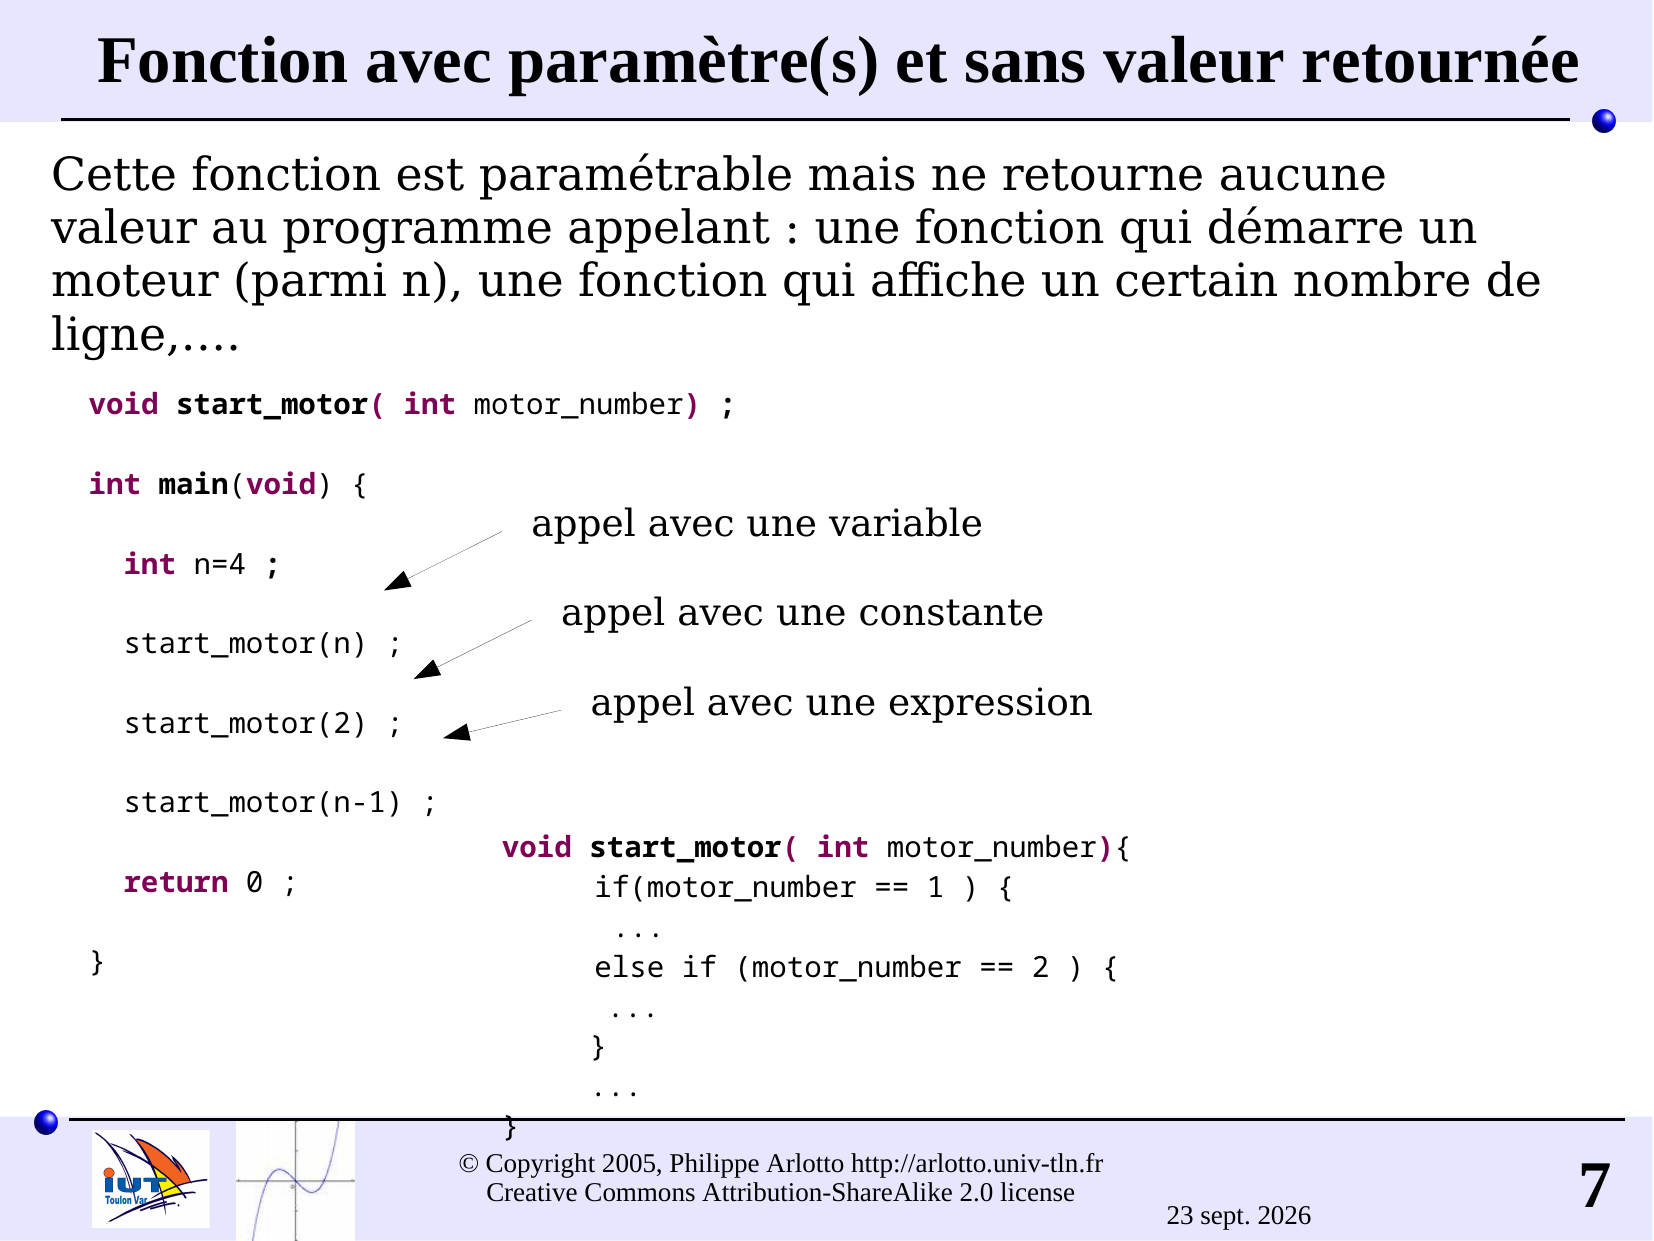

# Fonction avec paramètre(s) et sans valeur retournée
Cette fonction est paramétrable mais ne retourne aucune
valeur au programme appelant : une fonction qui démarre un
moteur (parmi n), une fonction qui affiche un certain nombre de
ligne,….
void start_motor( int motor_number) ;
int main(void) {
 int n=4 ;
 start_motor(n) ;
 start_motor(2) ;
 start_motor(n-1) ;
 return 0 ;
}
appel avec une variable
appel avec une constante
appel avec une expression
void start_motor( int motor_number){
	 if(motor_number == 1 ) {
 	 ...
	 else if (motor_number == 2 ) {
 ...
 }
 ...
}